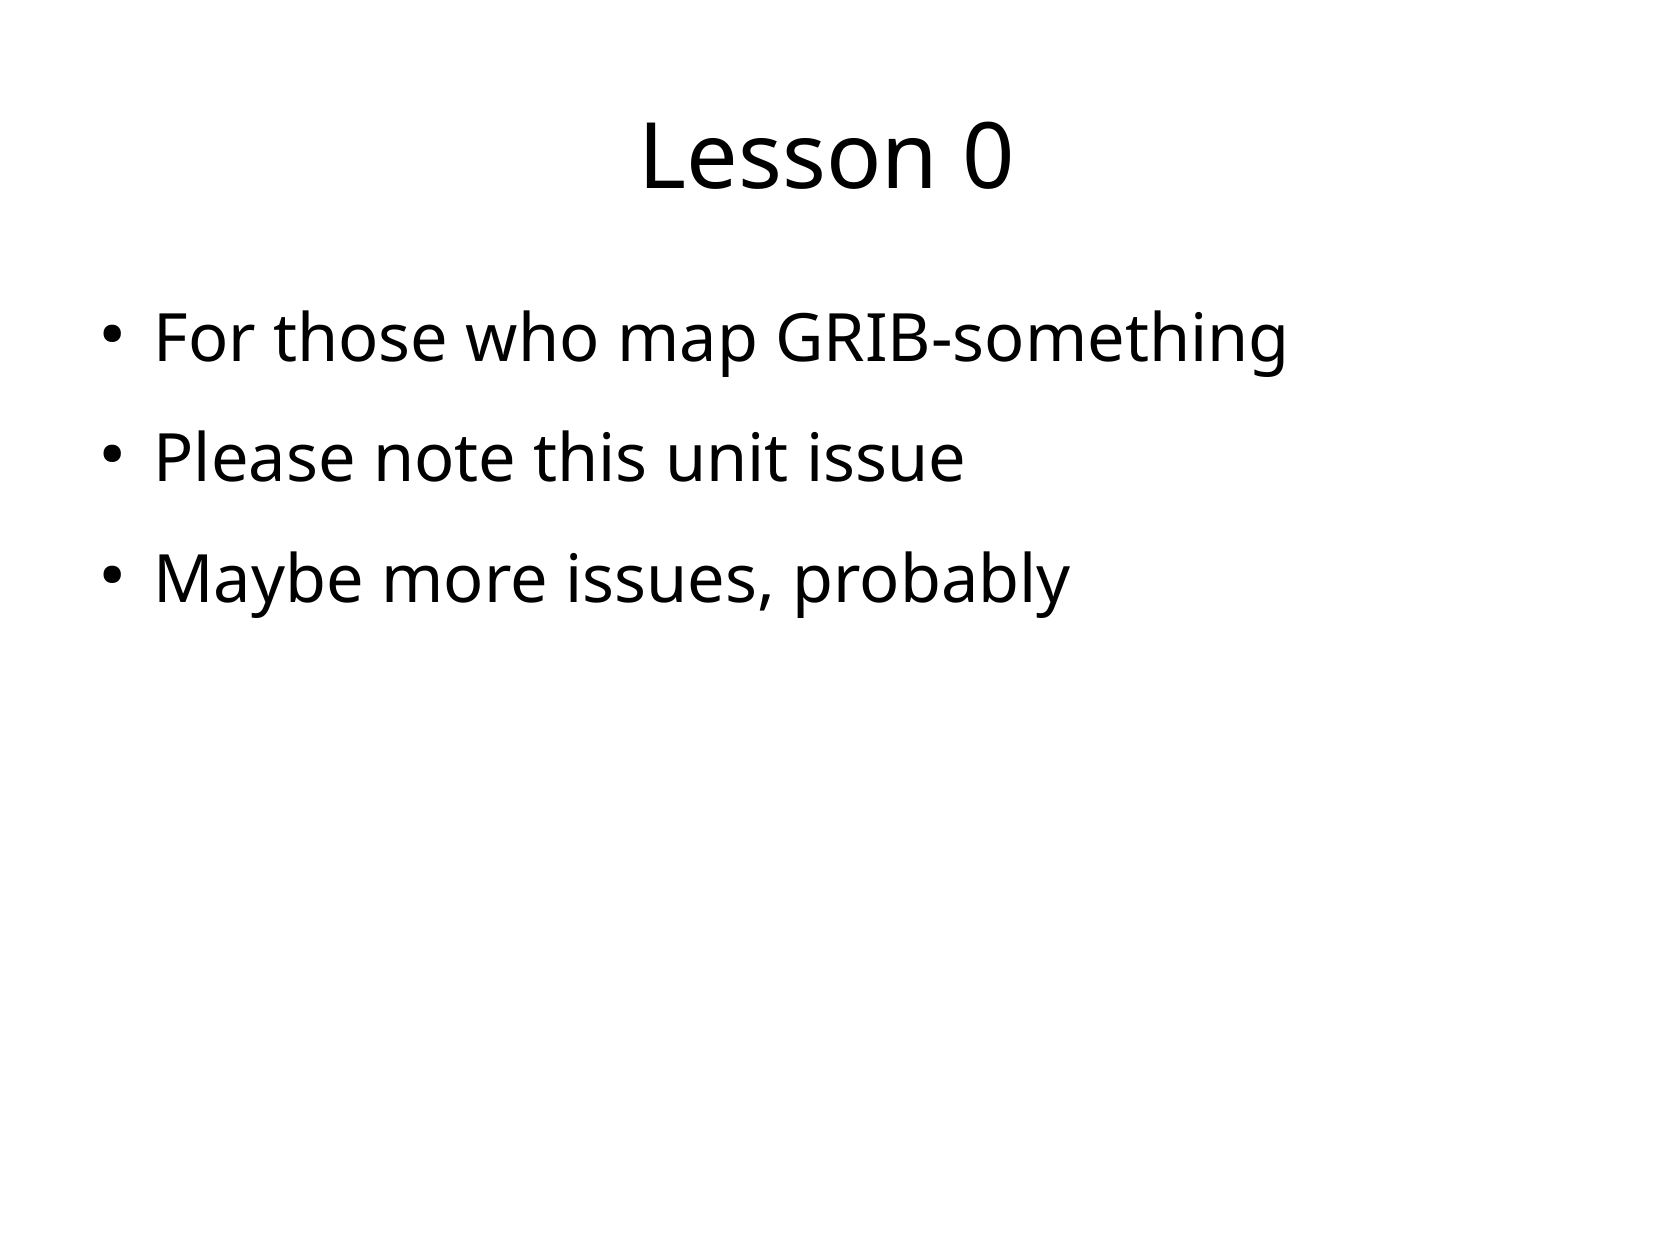

# Lesson 0
For those who map GRIB-something
Please note this unit issue
Maybe more issues, probably